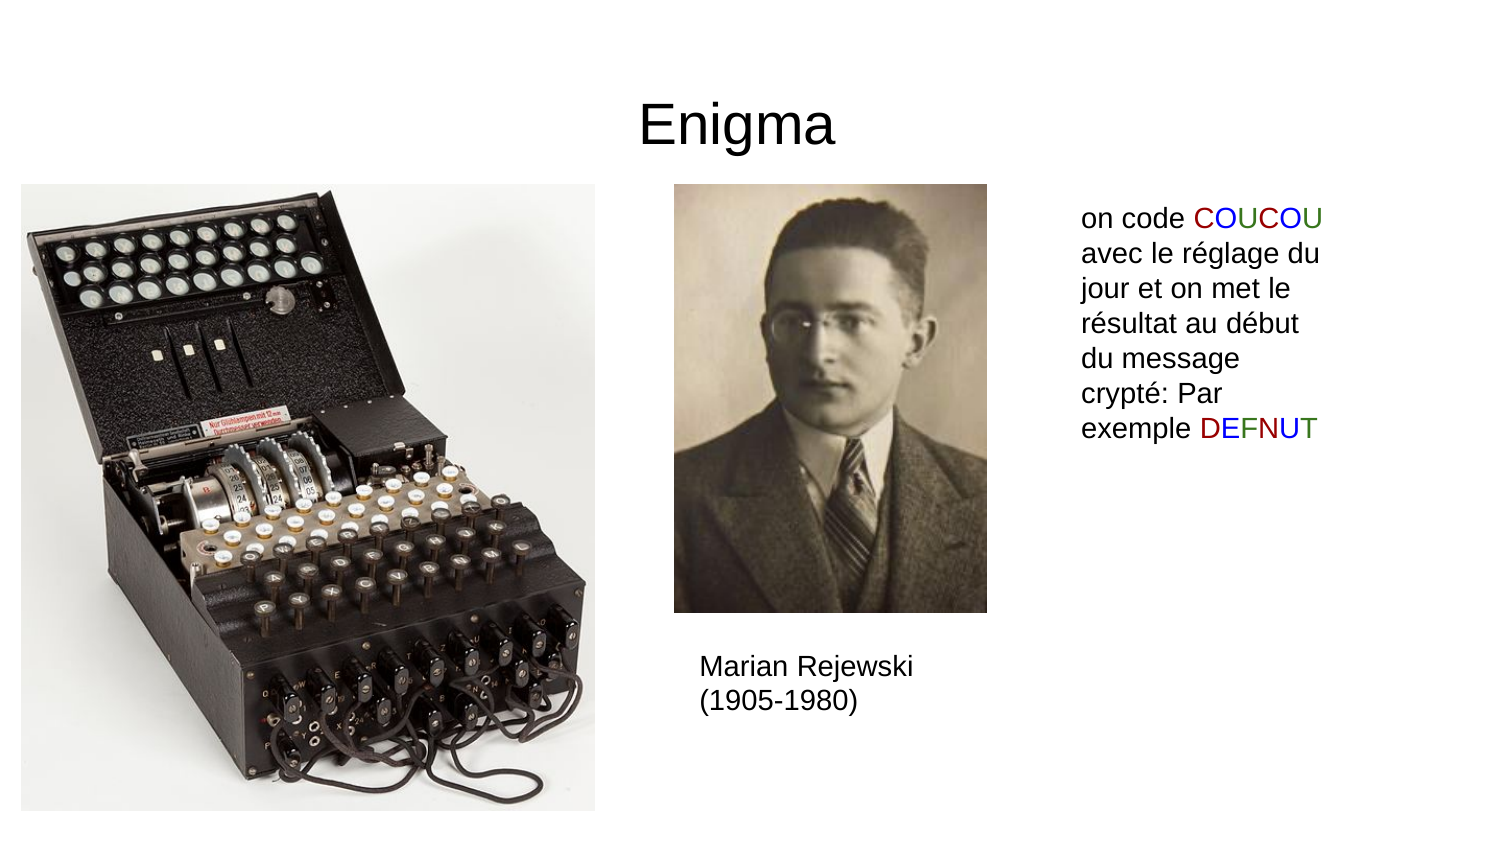

# Enigma
on code COUCOU avec le réglage du jour et on met le résultat au début du message crypté: Par exemple DEFNUT
Marian Rejewski
(1905-1980)